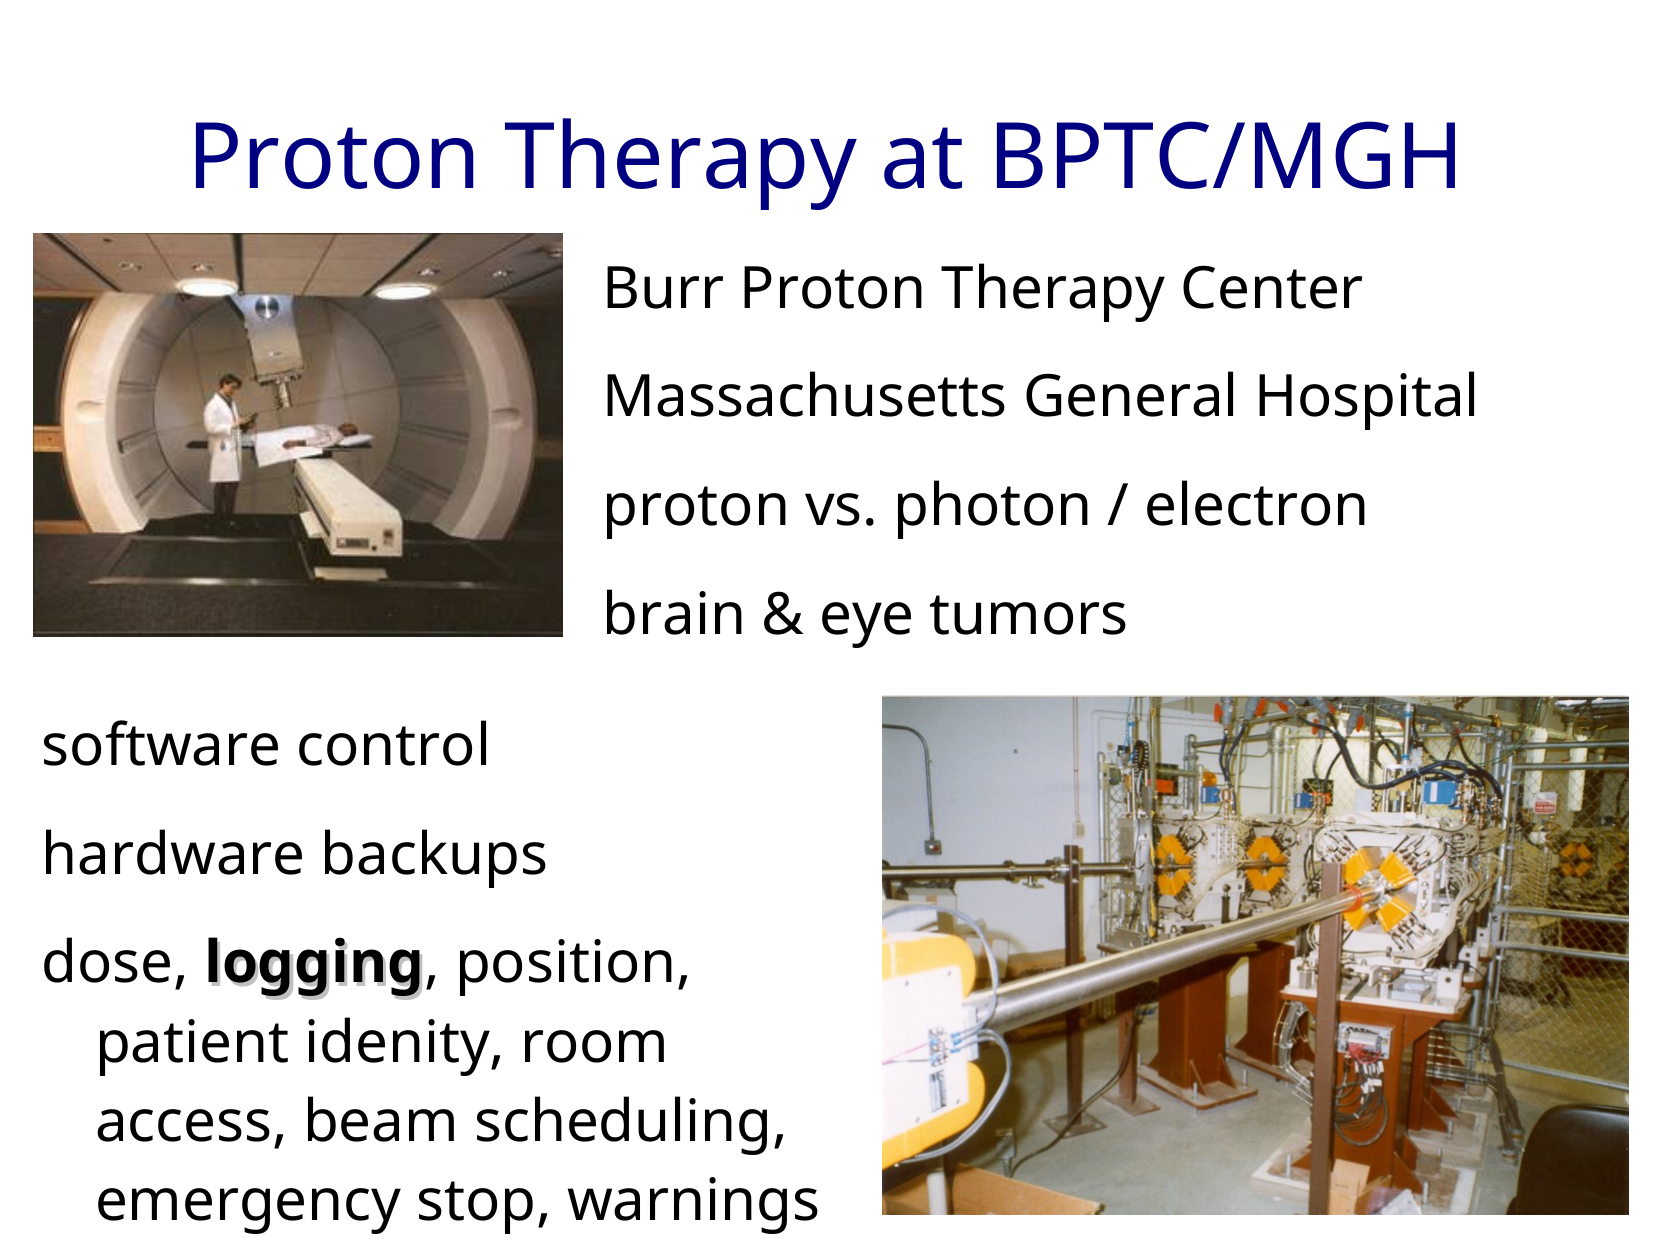

# Proton Therapy at BPTC/MGH
Burr Proton Therapy Center
Massachusetts General Hospital
proton vs. photon / electron
brain & eye tumors
software control
hardware backups
dose, logging, position, patient idenity, room access, beam scheduling, emergency stop, warnings